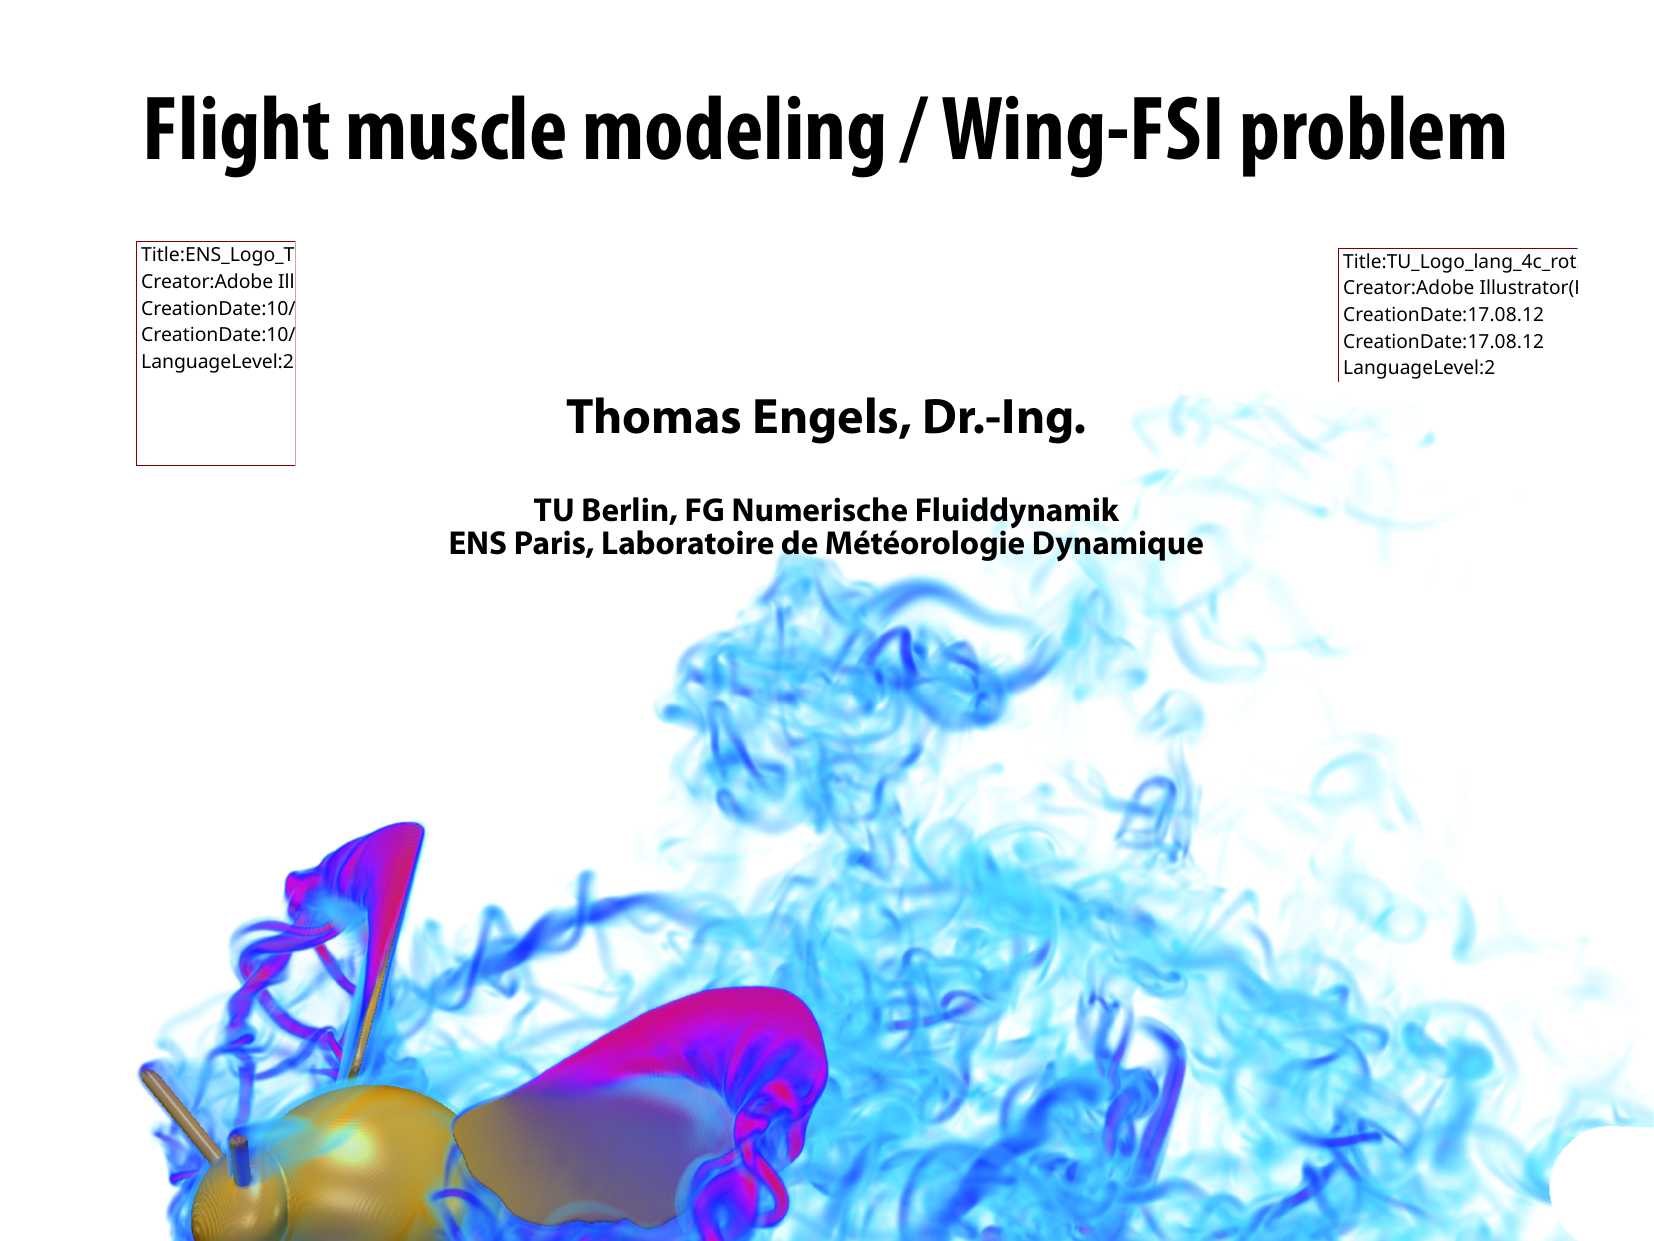

# Flight muscle modeling / Wing-FSI problem
Thomas Engels, Dr.-Ing.
TU Berlin, FG Numerische Fluiddynamik
ENS Paris, Laboratoire de Météorologie Dynamique